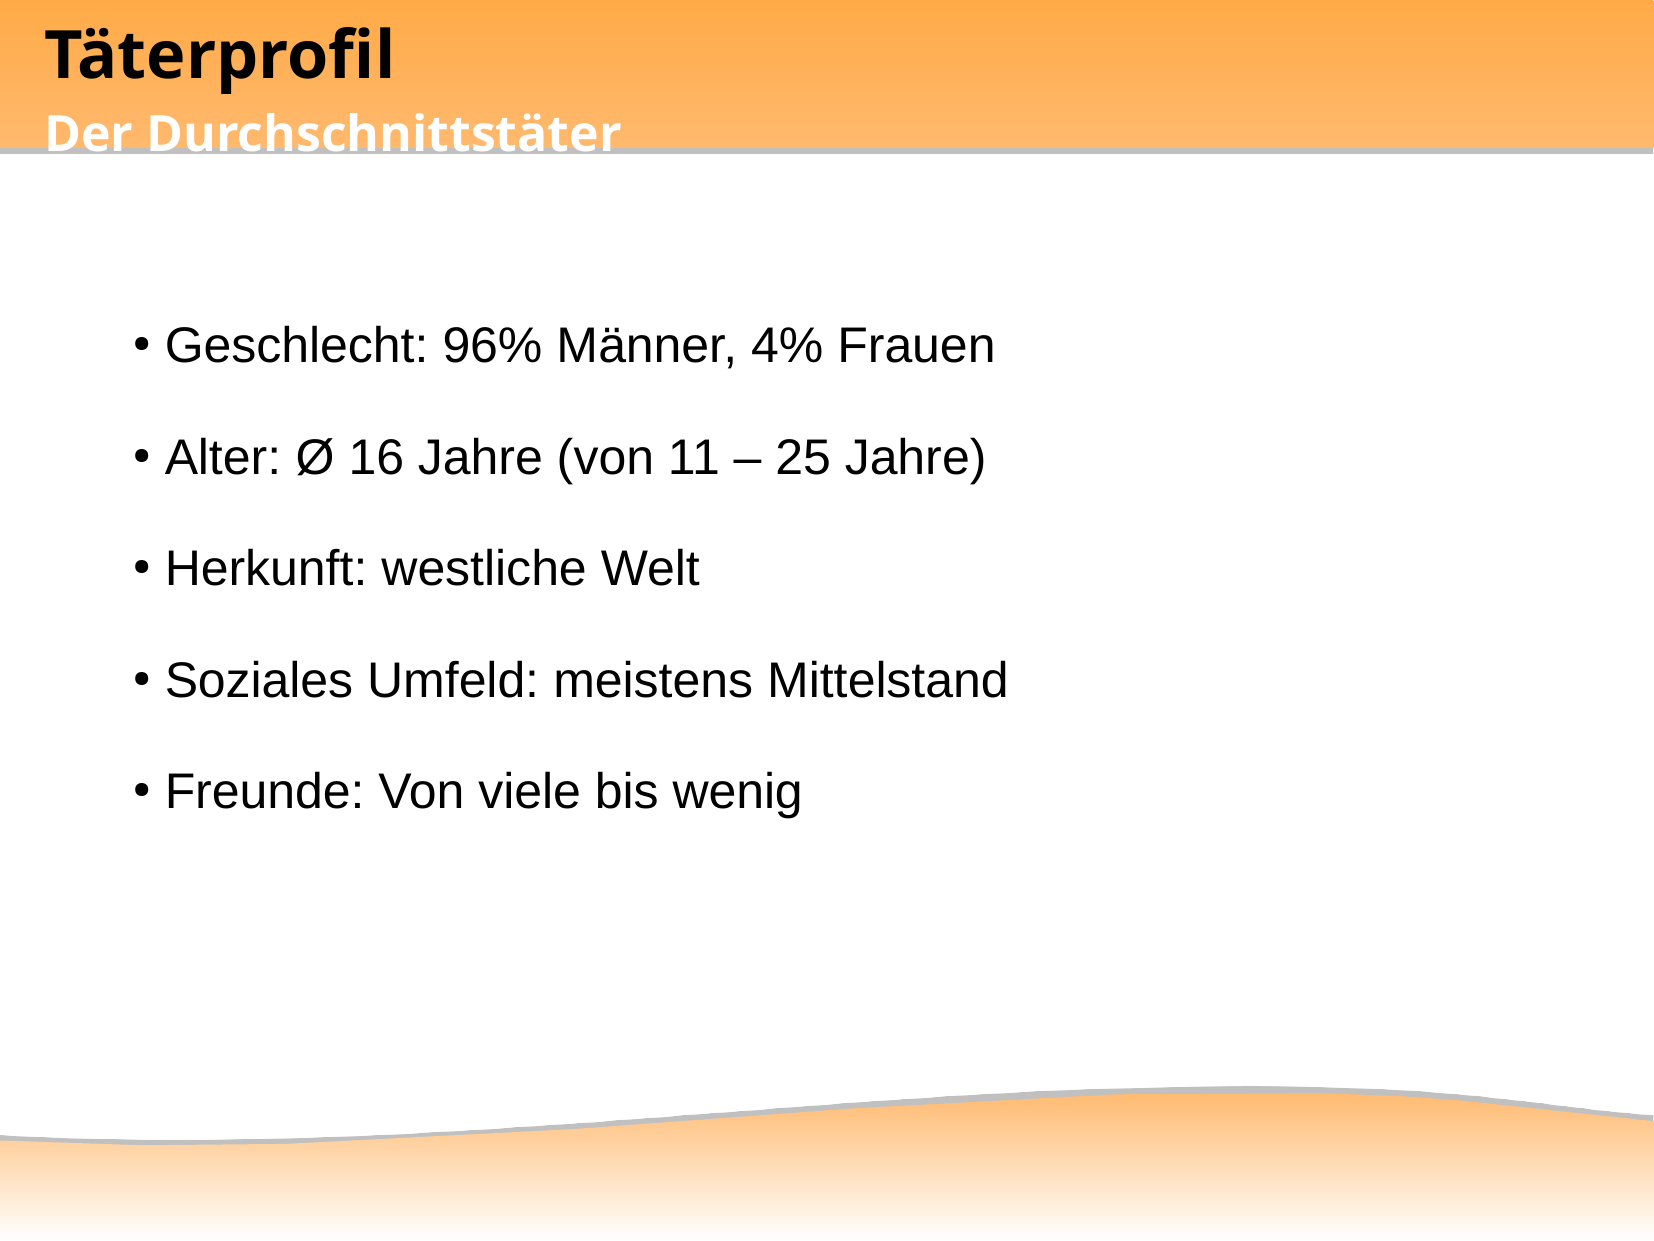

Täterprofil
Der Durchschnittstäter
 Geschlecht: 96% Männer, 4% Frauen
 Alter: Ø 16 Jahre (von 11 – 25 Jahre)
 Herkunft: westliche Welt
 Soziales Umfeld: meistens Mittelstand
 Freunde: Von viele bis wenig